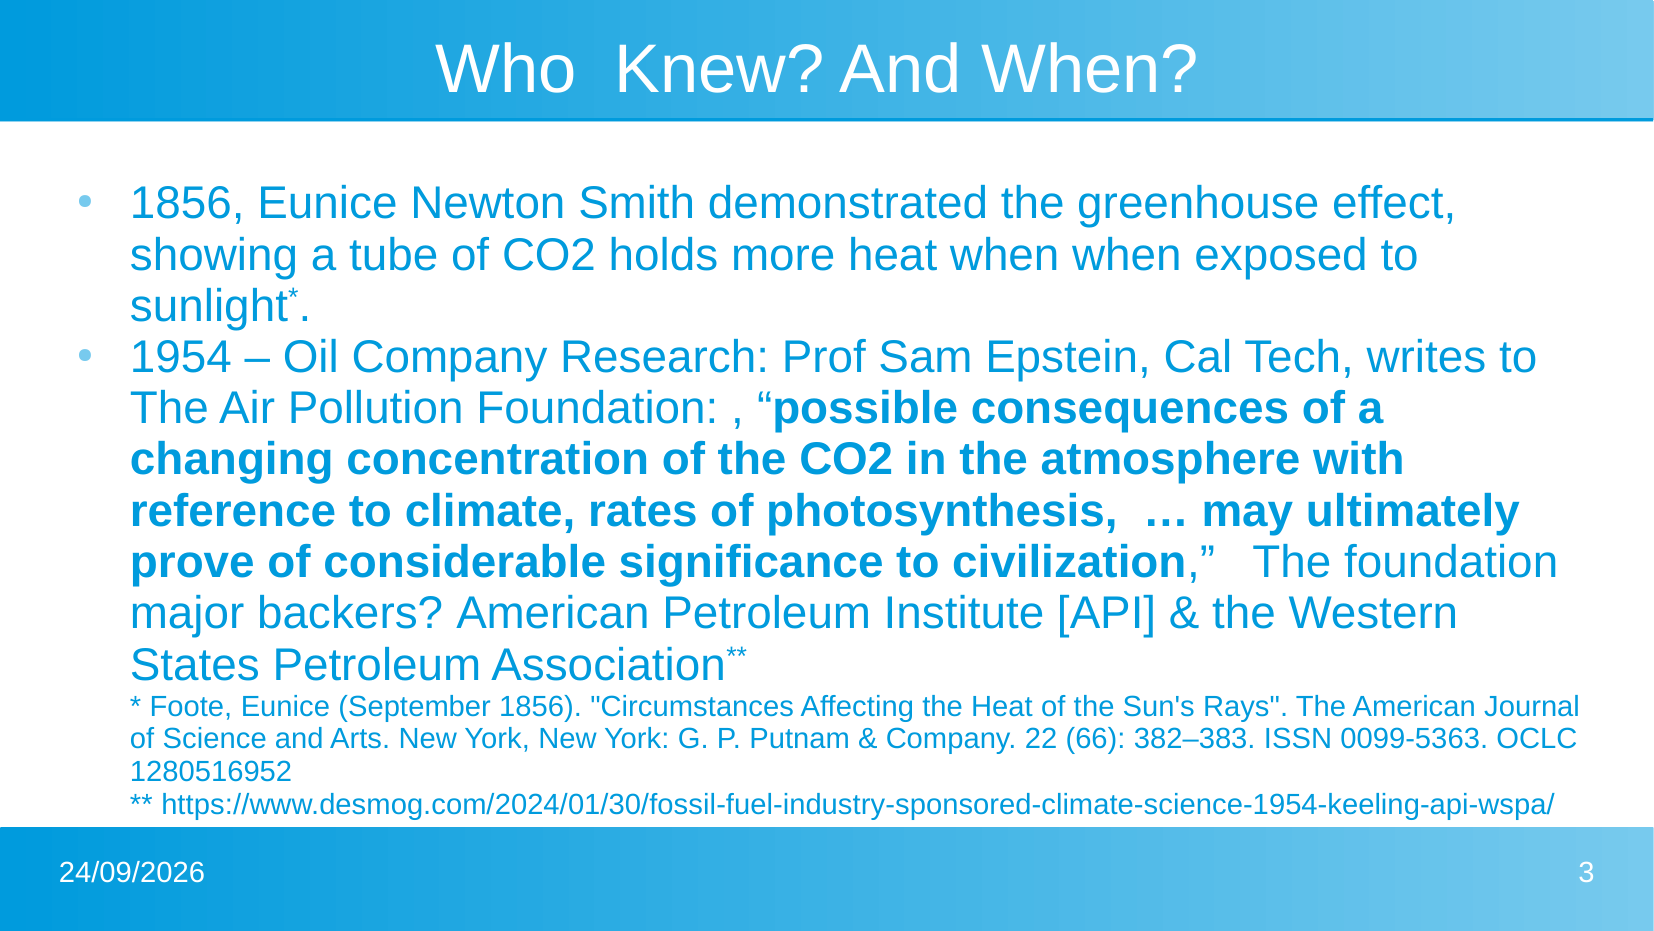

# Who Knew? And When?
1856, Eunice Newton Smith demonstrated the greenhouse effect, showing a tube of CO2 holds more heat when when exposed to sunlight*.
1954 – Oil Company Research: Prof Sam Epstein, Cal Tech, writes to The Air Pollution Foundation: , “possible consequences of a changing concentration of the CO2 in the atmosphere with reference to climate, rates of photosynthesis, … may ultimately prove of considerable significance to civilization,” The foundation major backers? American Petroleum Institute [API] & the Western States Petroleum Association**
* Foote, Eunice (September 1856). "Circumstances Affecting the Heat of the Sun's Rays". The American Journal of Science and Arts. New York, New York: G. P. Putnam & Company. 22 (66): 382–383. ISSN 0099-5363. OCLC 1280516952
** https://www.desmog.com/2024/01/30/fossil-fuel-industry-sponsored-climate-science-1954-keeling-api-wspa/
3